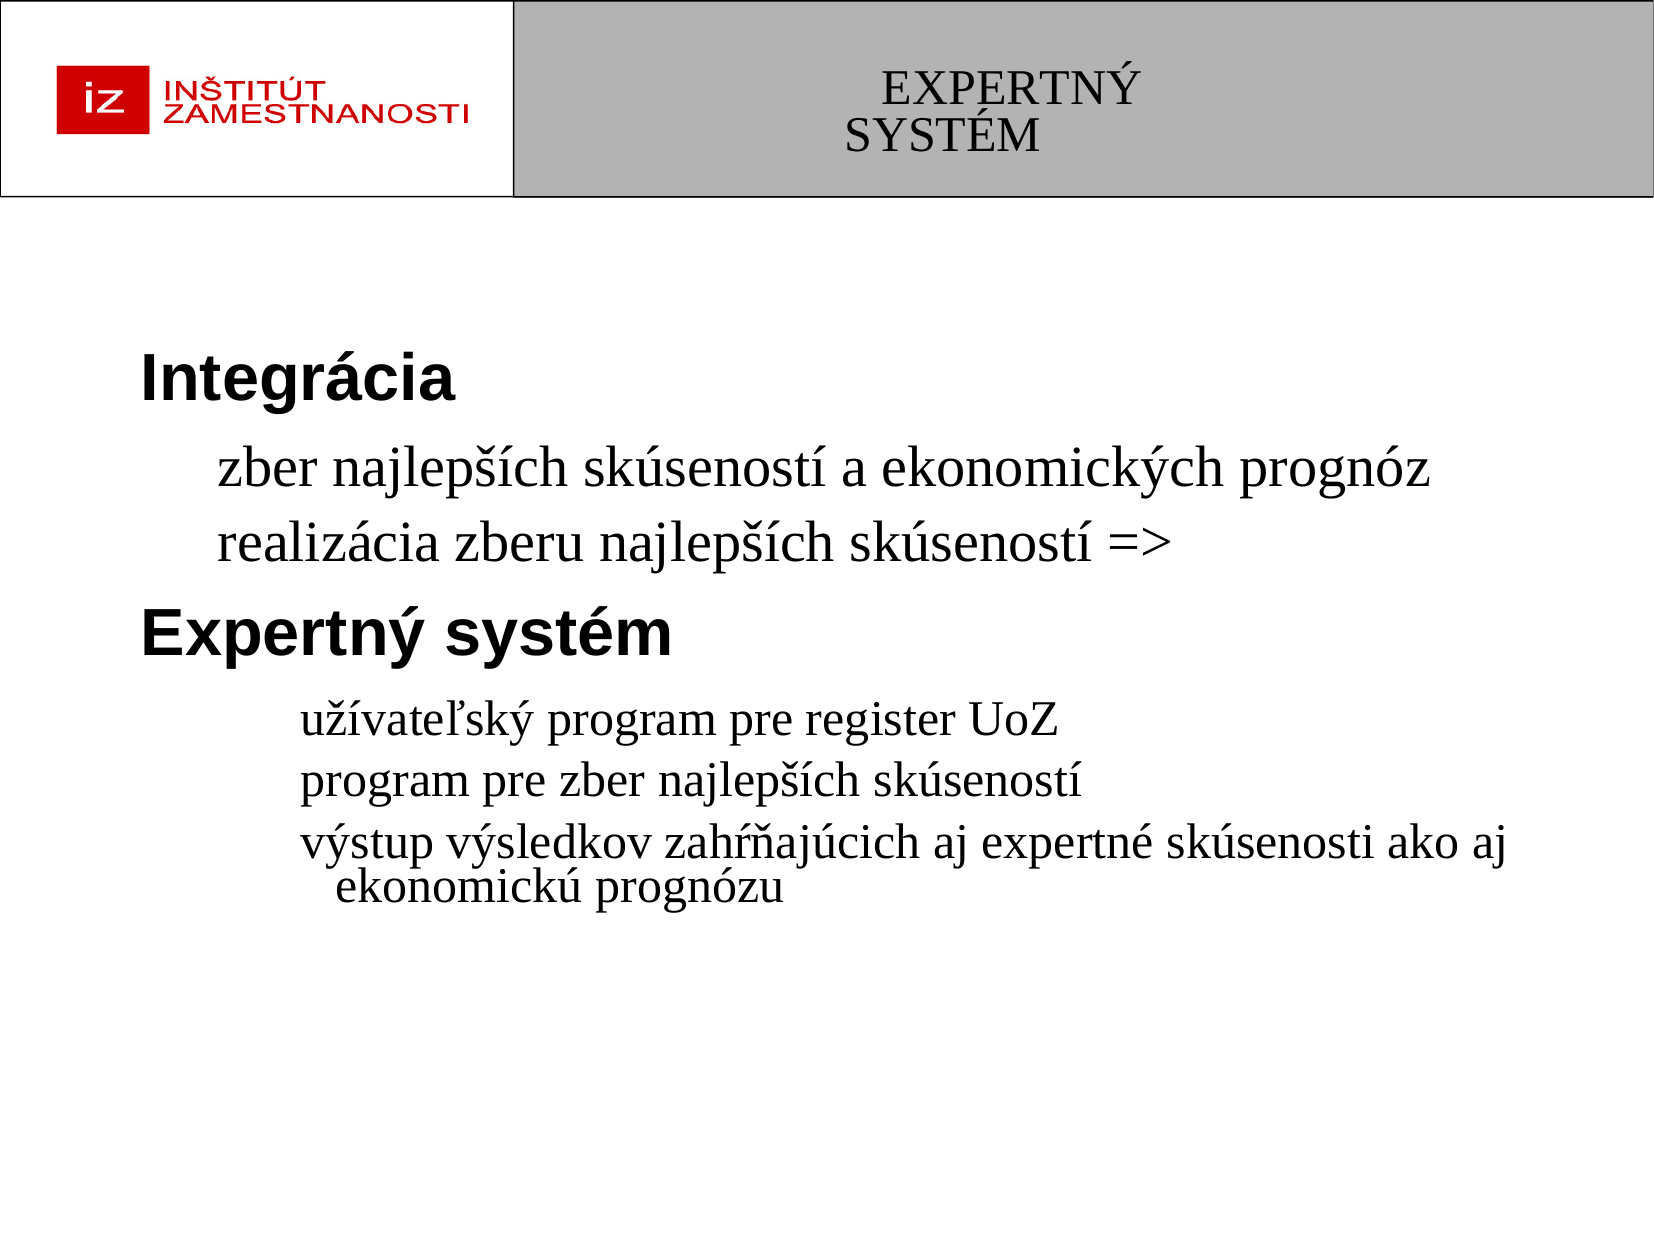

EXPERTNÝ SYSTÉM
# Integrácia
zber najlepších skúseností a ekonomických prognóz
realizácia zberu najlepších skúseností =>
Expertný systém
užívateľský program pre register UoZ
program pre zber najlepších skúseností
výstup výsledkov zahŕňajúcich aj expertné skúsenosti ako aj ekonomickú prognózu